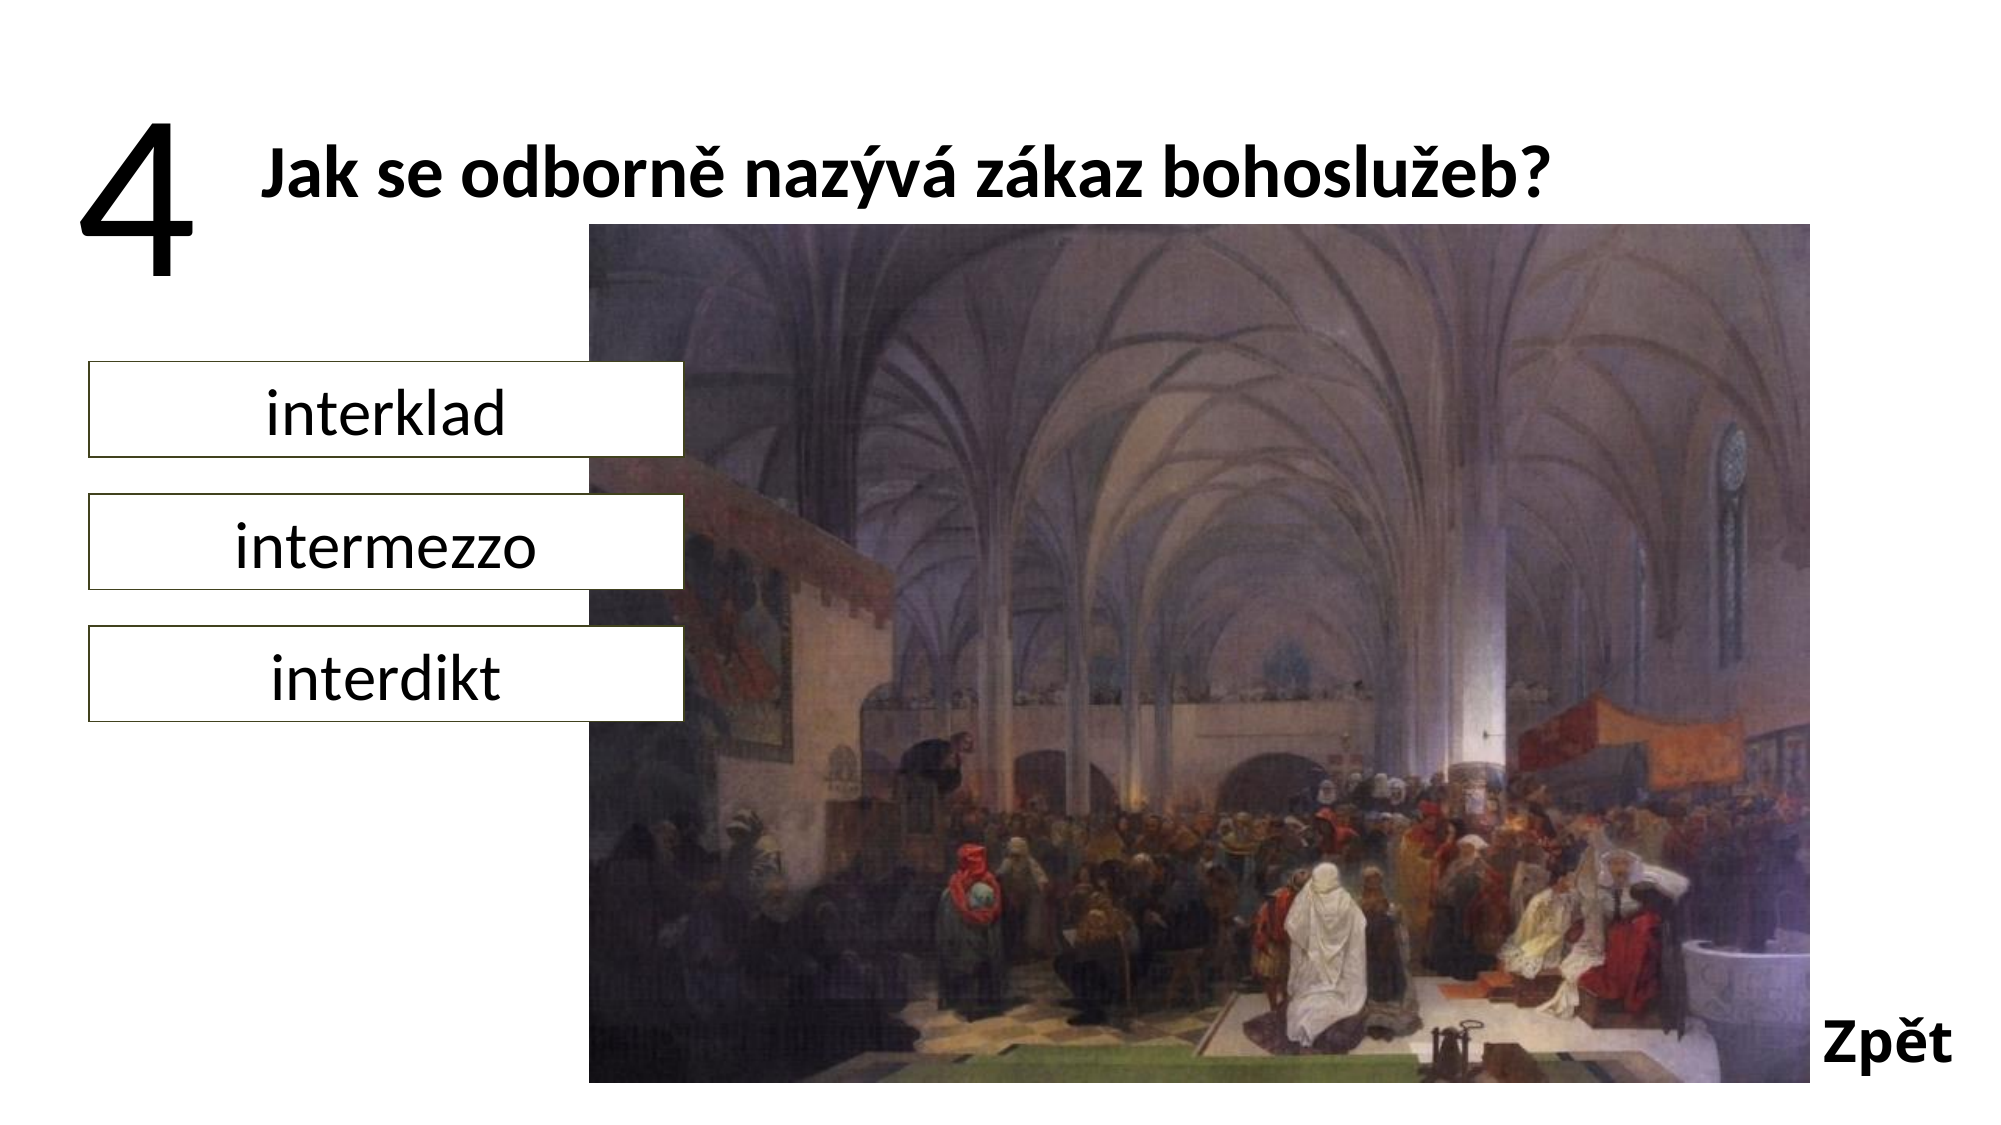

4
Jak se odborně nazývá zákaz bohoslužeb?
interklad
intermezzo
interdikt
Zpět